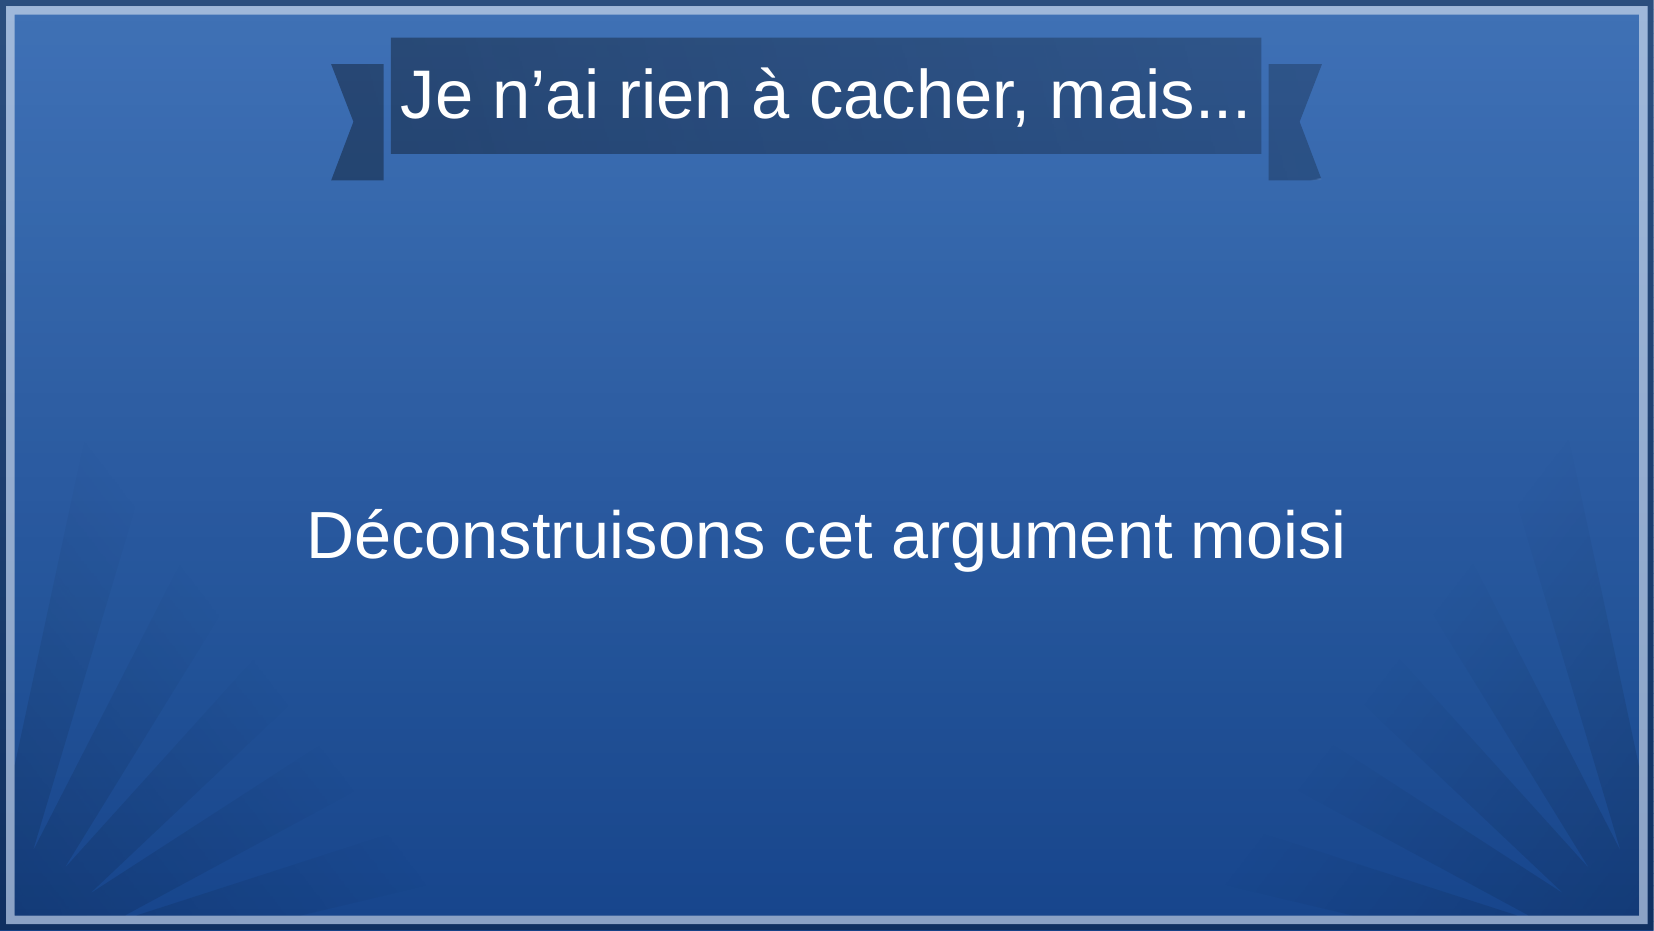

# Je n’ai rien à cacher, mais...
Déconstruisons cet argument moisi